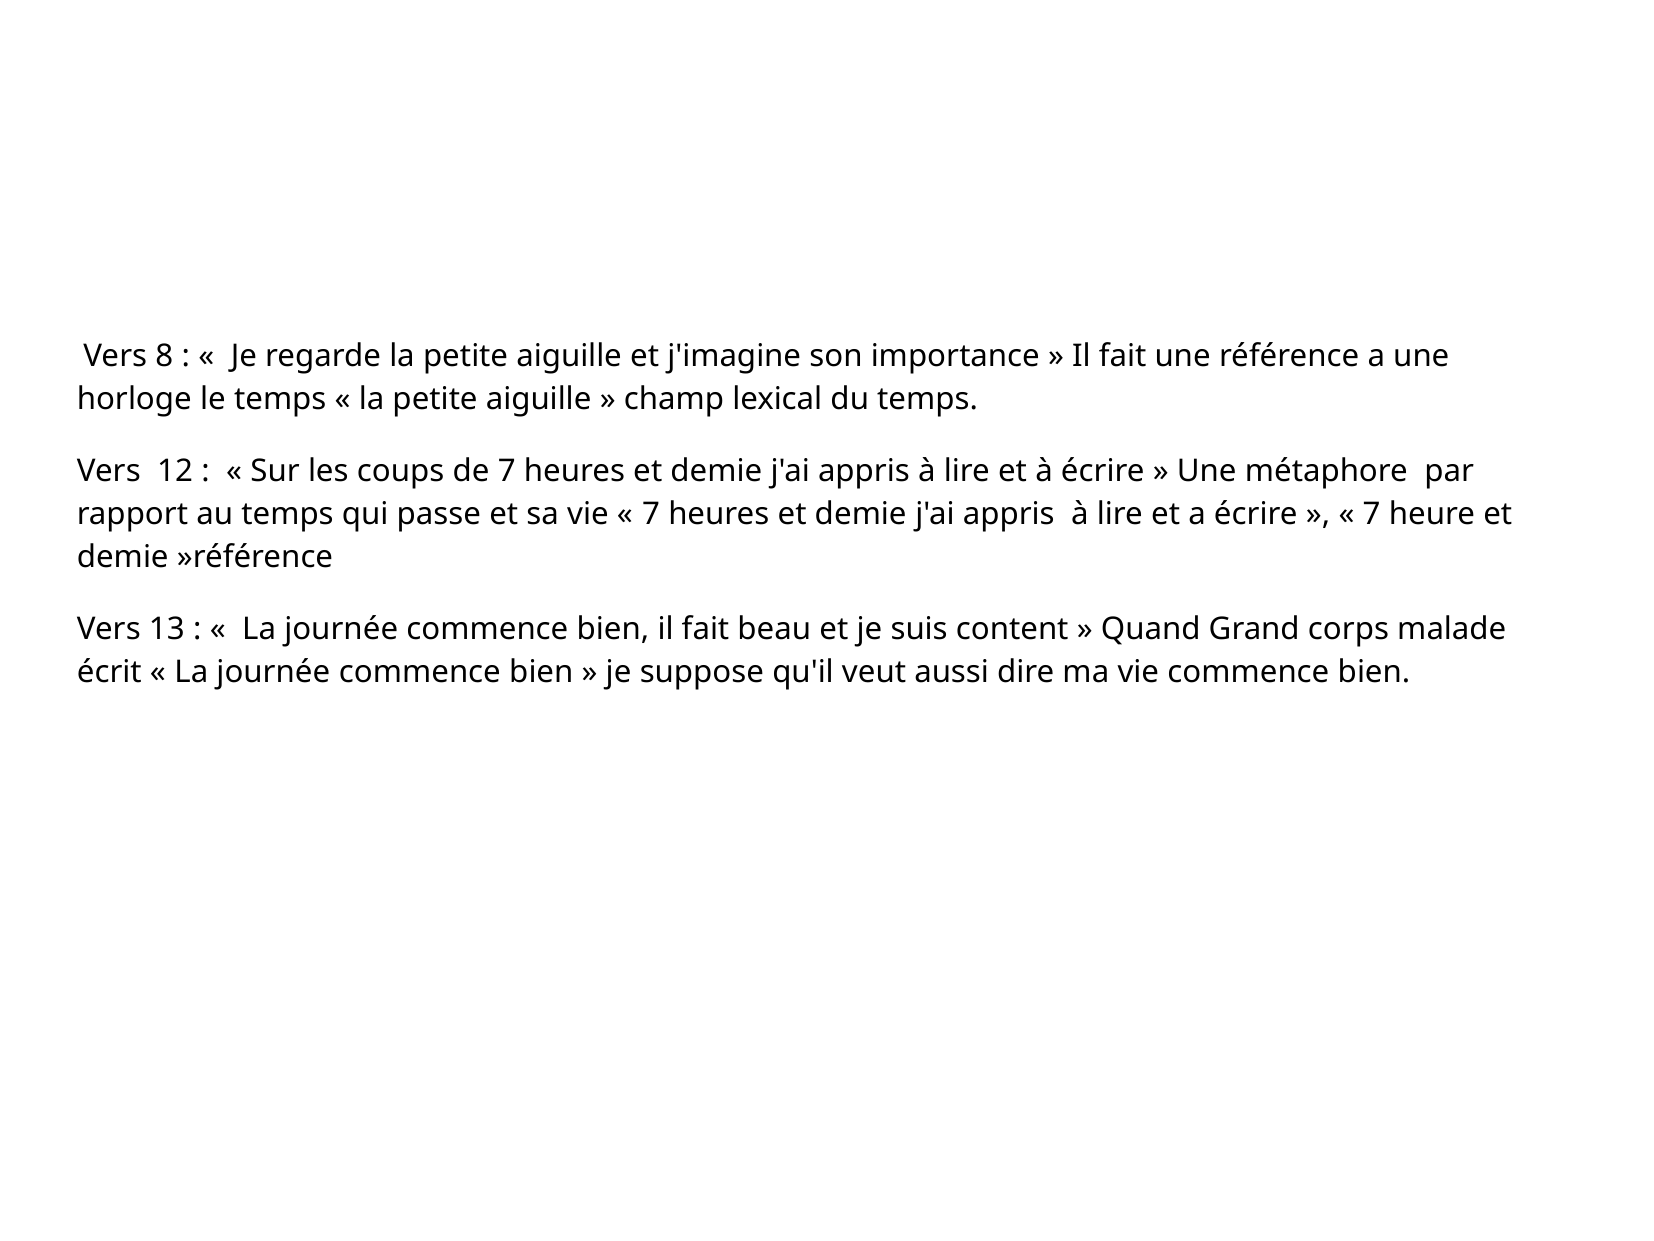

#
 Vers 8 : «  Je regarde la petite aiguille et j'imagine son importance » Il fait une référence a une horloge le temps « la petite aiguille » champ lexical du temps.
Vers 12 :  « Sur les coups de 7 heures et demie j'ai appris à lire et à écrire » Une métaphore par rapport au temps qui passe et sa vie « 7 heures et demie j'ai appris à lire et a écrire », « 7 heure et demie »référence
Vers 13 : «  La journée commence bien, il fait beau et je suis content » Quand Grand corps malade écrit « La journée commence bien » je suppose qu'il veut aussi dire ma vie commence bien.